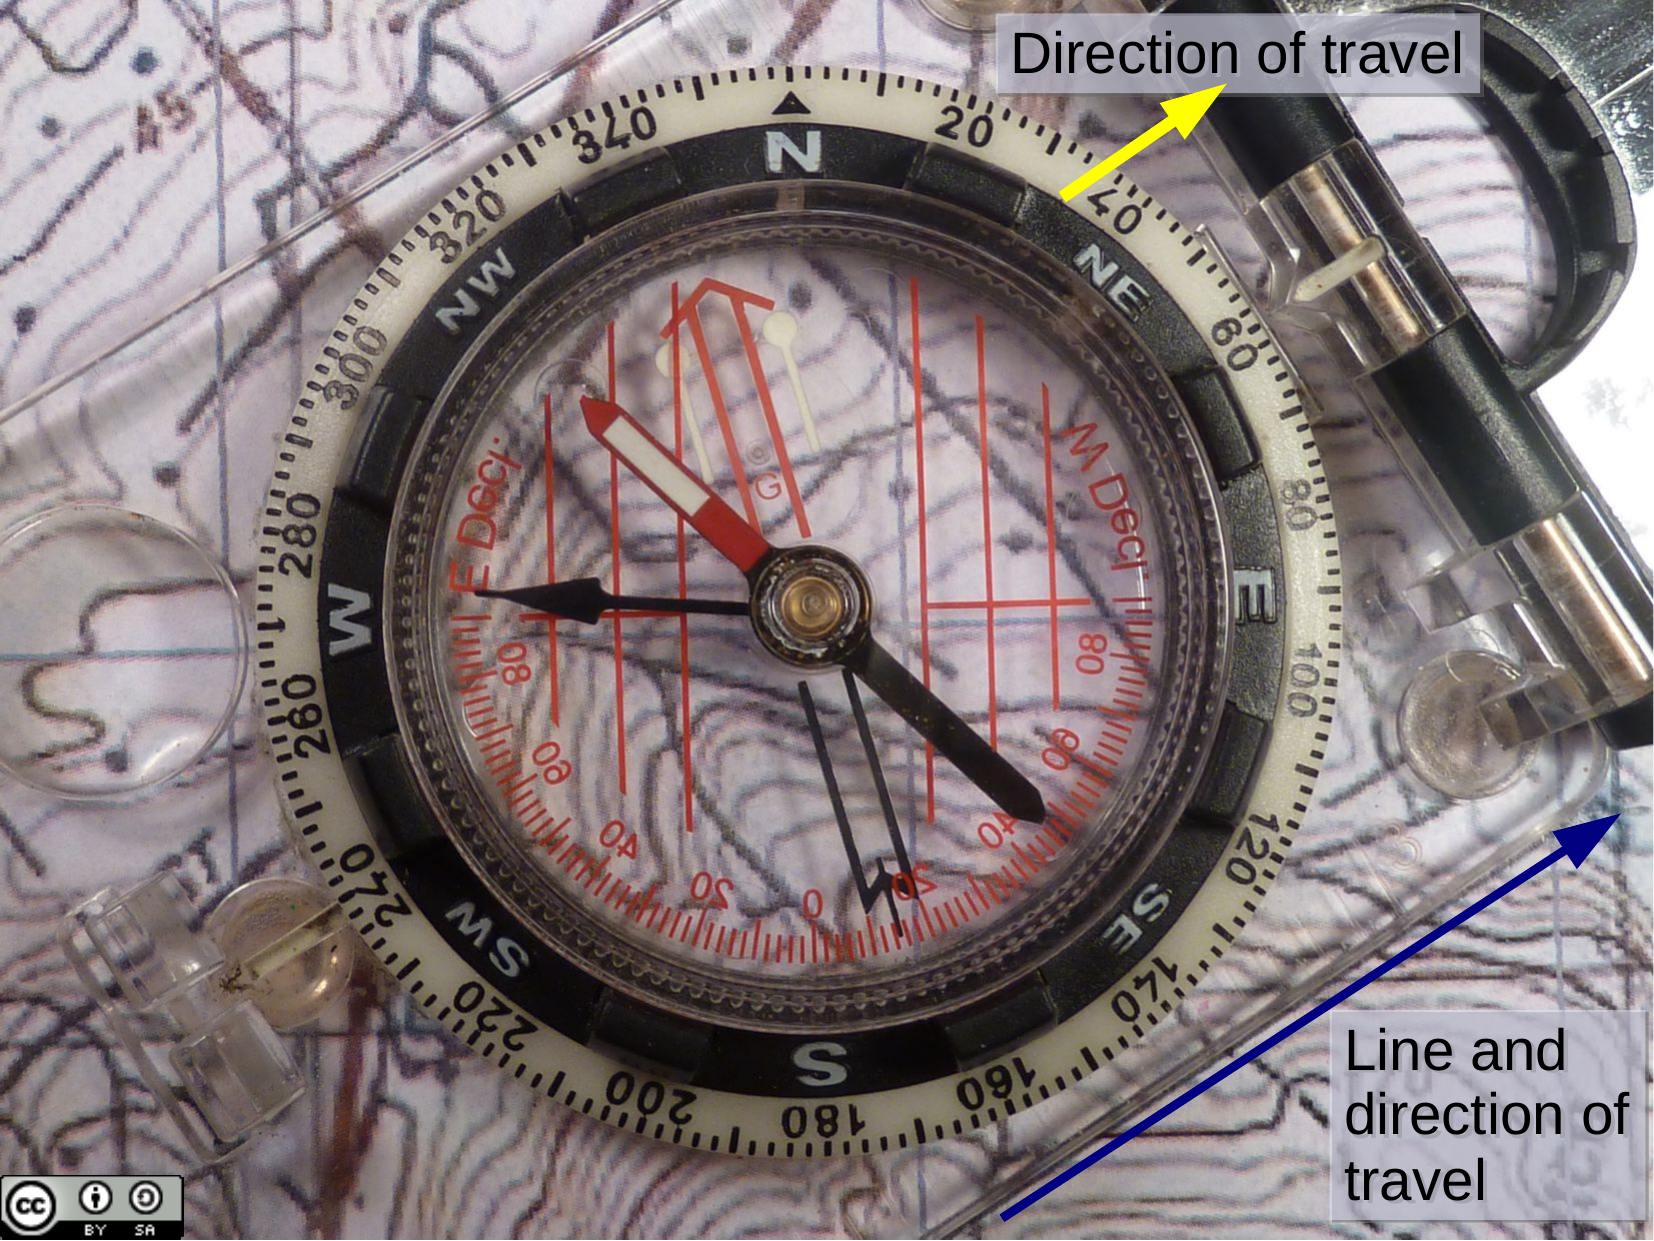

Direction of travel
Line and
direction of
travel